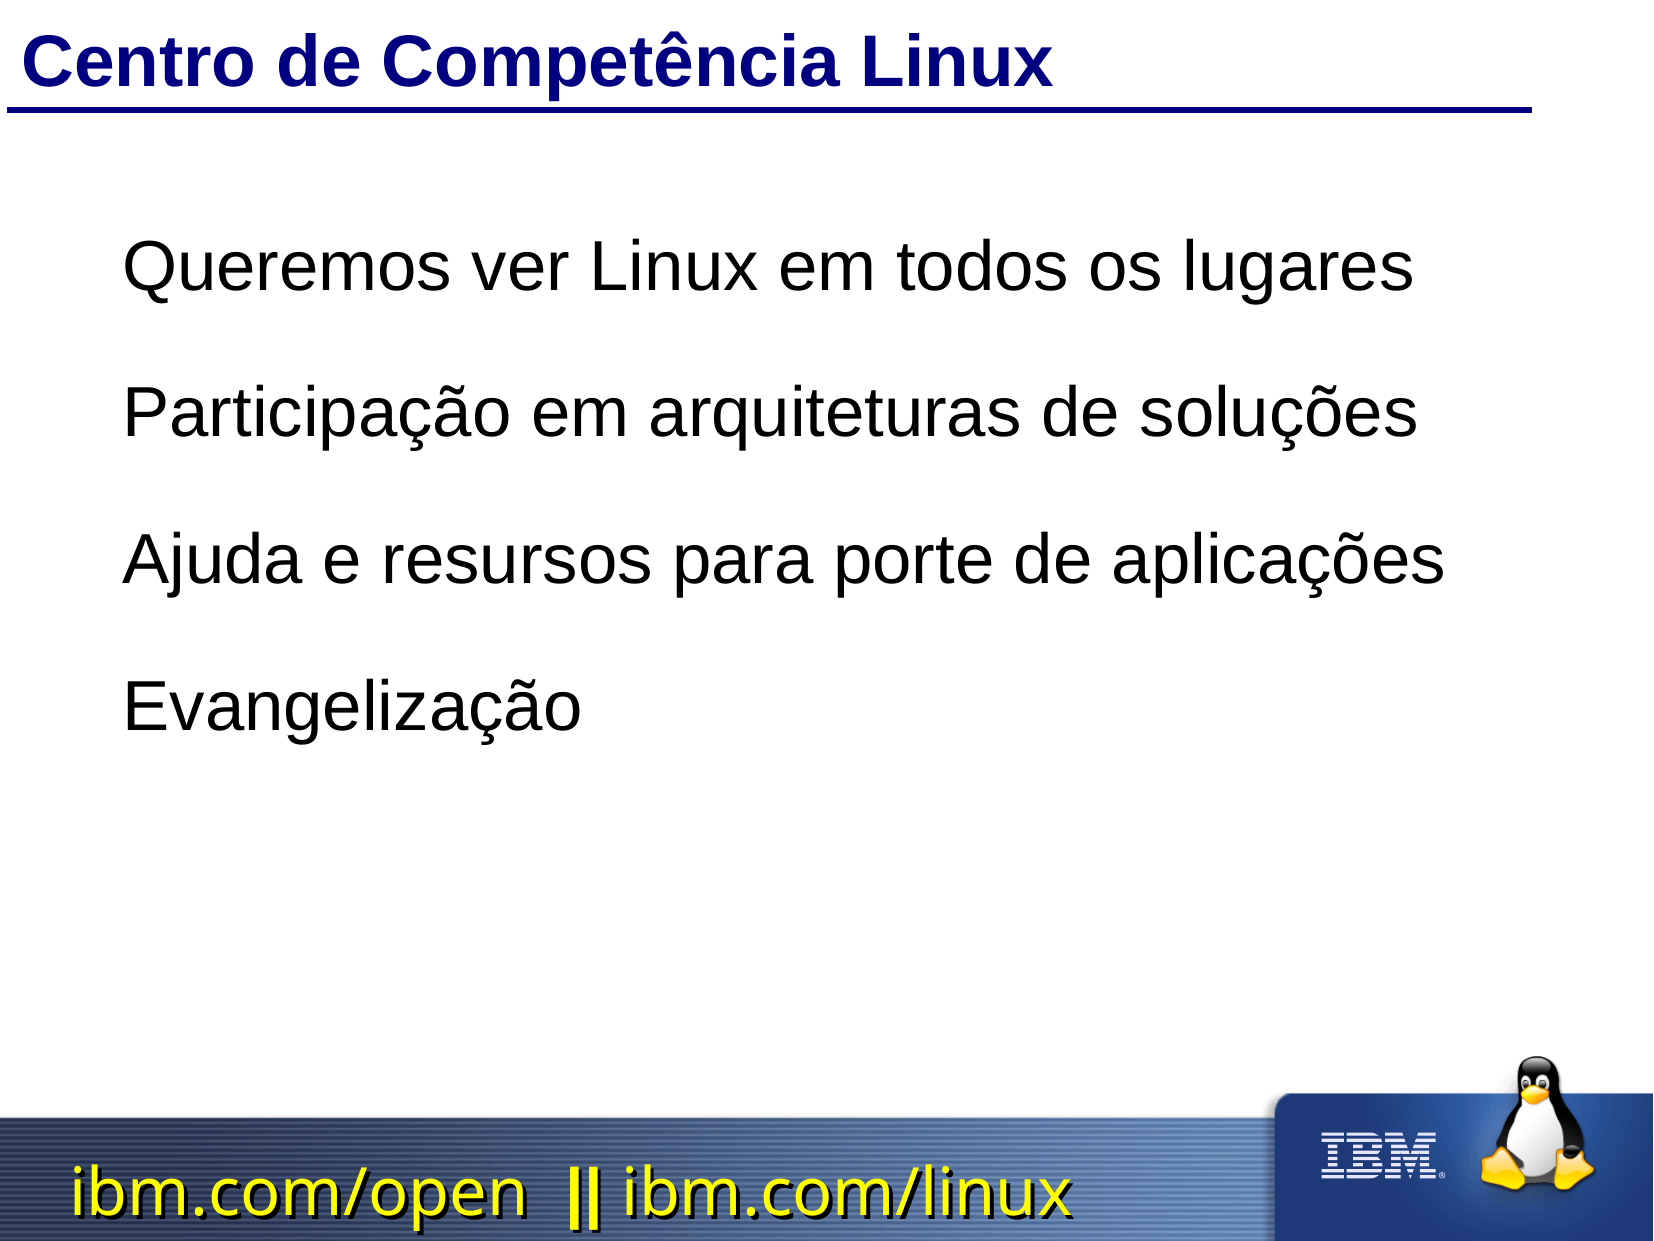

Centro de Competência Linux
# Queremos ver Linux em todos os lugares
Participação em arquiteturas de soluções
Ajuda e resursos para porte de aplicações
Evangelização